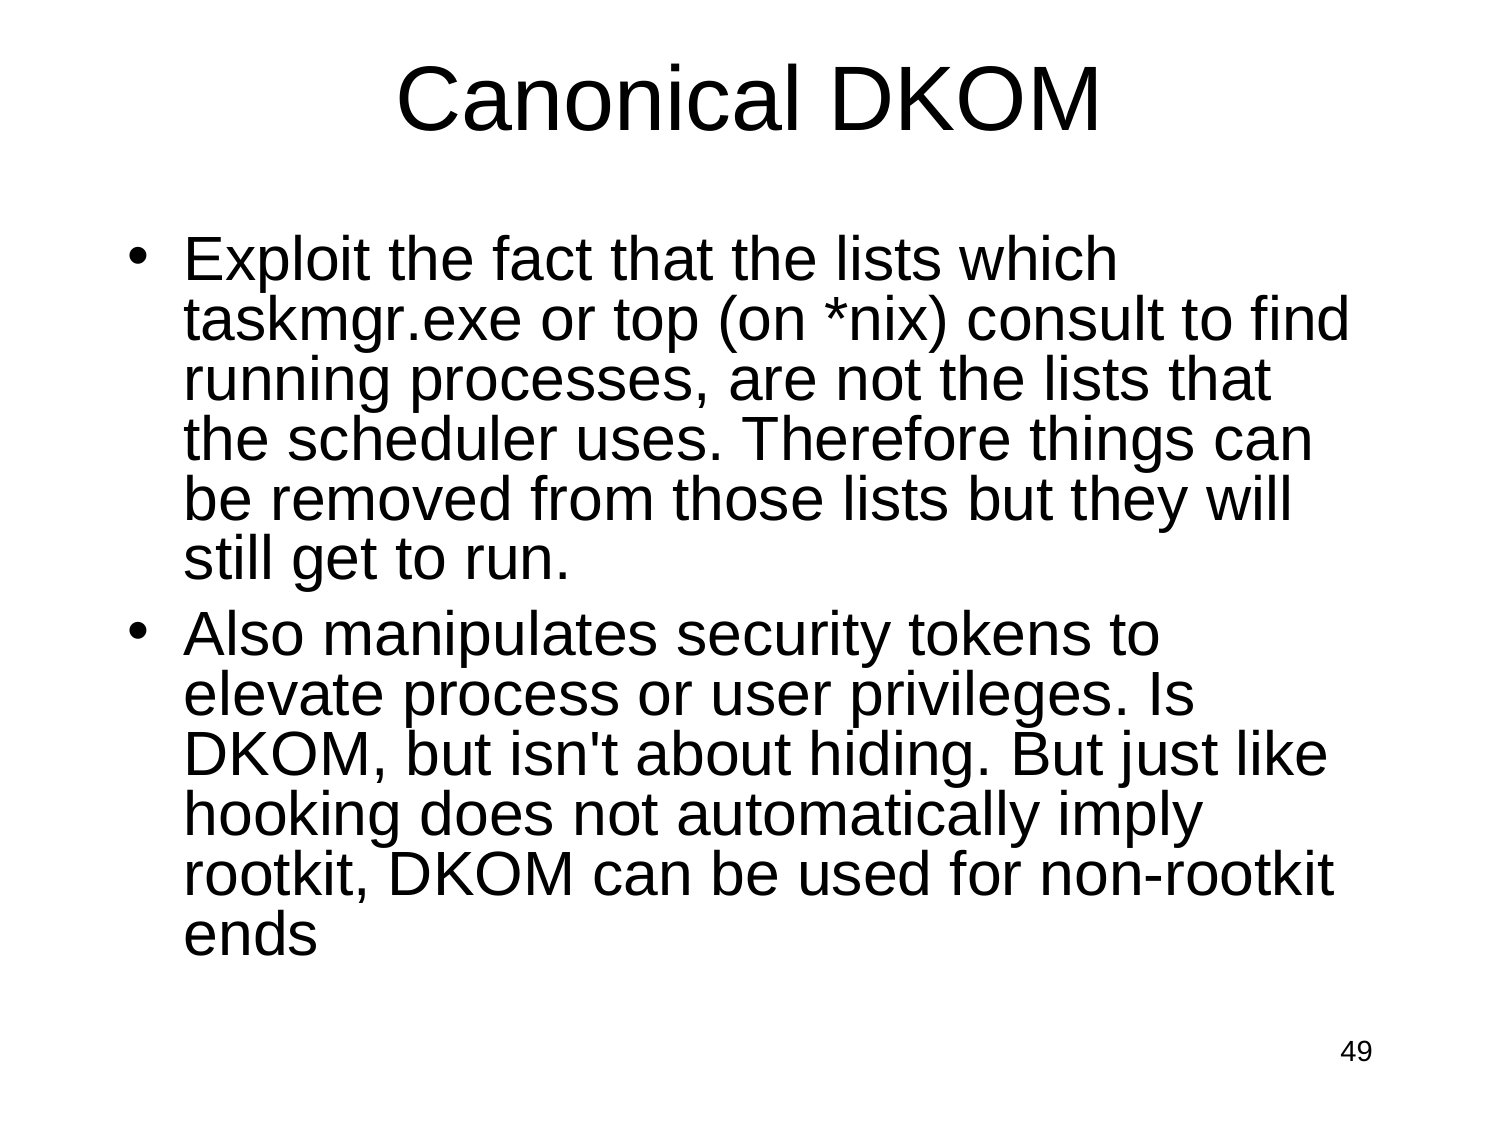

# Canonical DKOM
Exploit the fact that the lists which taskmgr.exe or top (on *nix) consult to find running processes, are not the lists that the scheduler uses. Therefore things can be removed from those lists but they will still get to run.
Also manipulates security tokens to elevate process or user privileges. Is DKOM, but isn't about hiding. But just like hooking does not automatically imply rootkit, DKOM can be used for non-rootkit ends